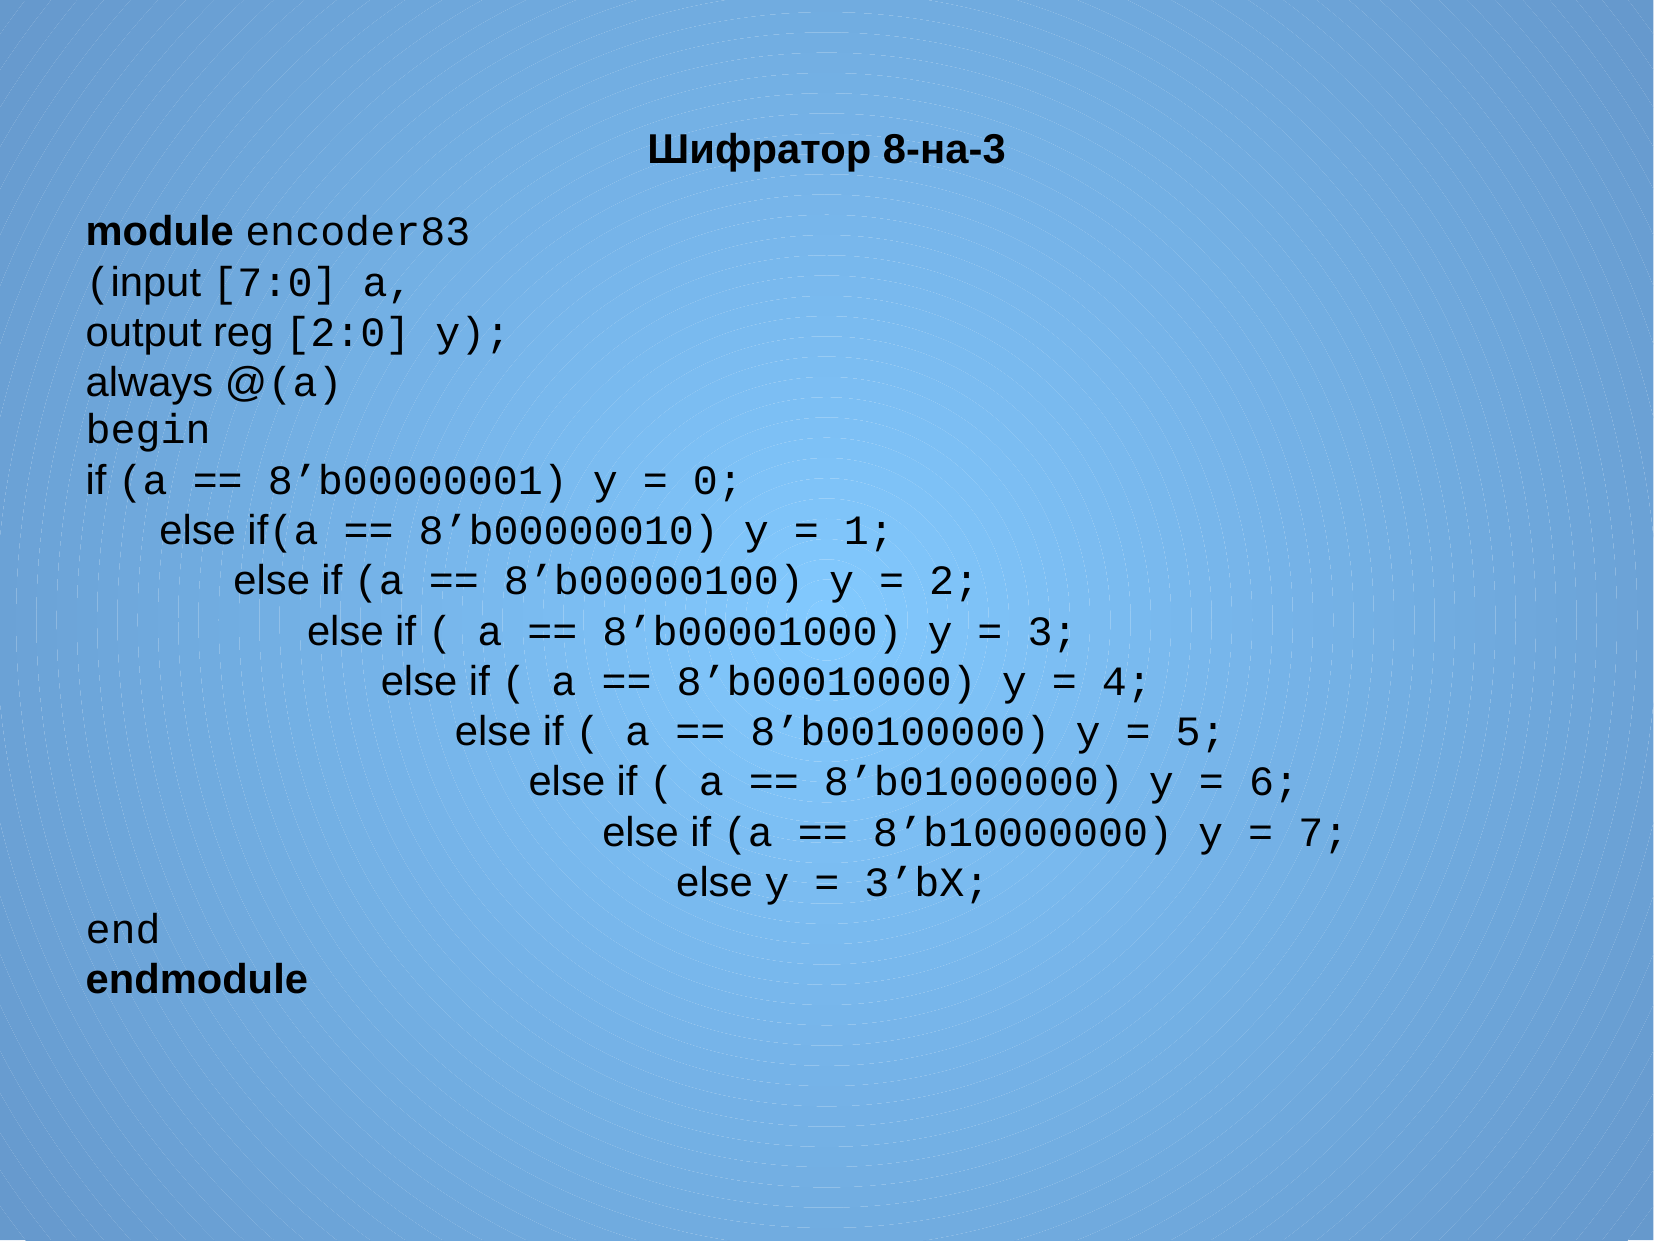

Шифратор 8-на-3
module encoder83
(input [7:0] a,
output reg [2:0] y);
always @(a)
begin
if (a == 8’b00000001) y = 0;
	else if(a == 8’b00000010) y = 1;
		else if (a == 8’b00000100) y = 2;
			else if ( a == 8’b00001000) y = 3;
				else if ( a == 8’b00010000) y = 4;
					else if ( a == 8’b00100000) y = 5;
						else if ( a == 8’b01000000) y = 6;
							else if (a == 8’b10000000) y = 7;
								else y = 3’bX;
end
endmodule